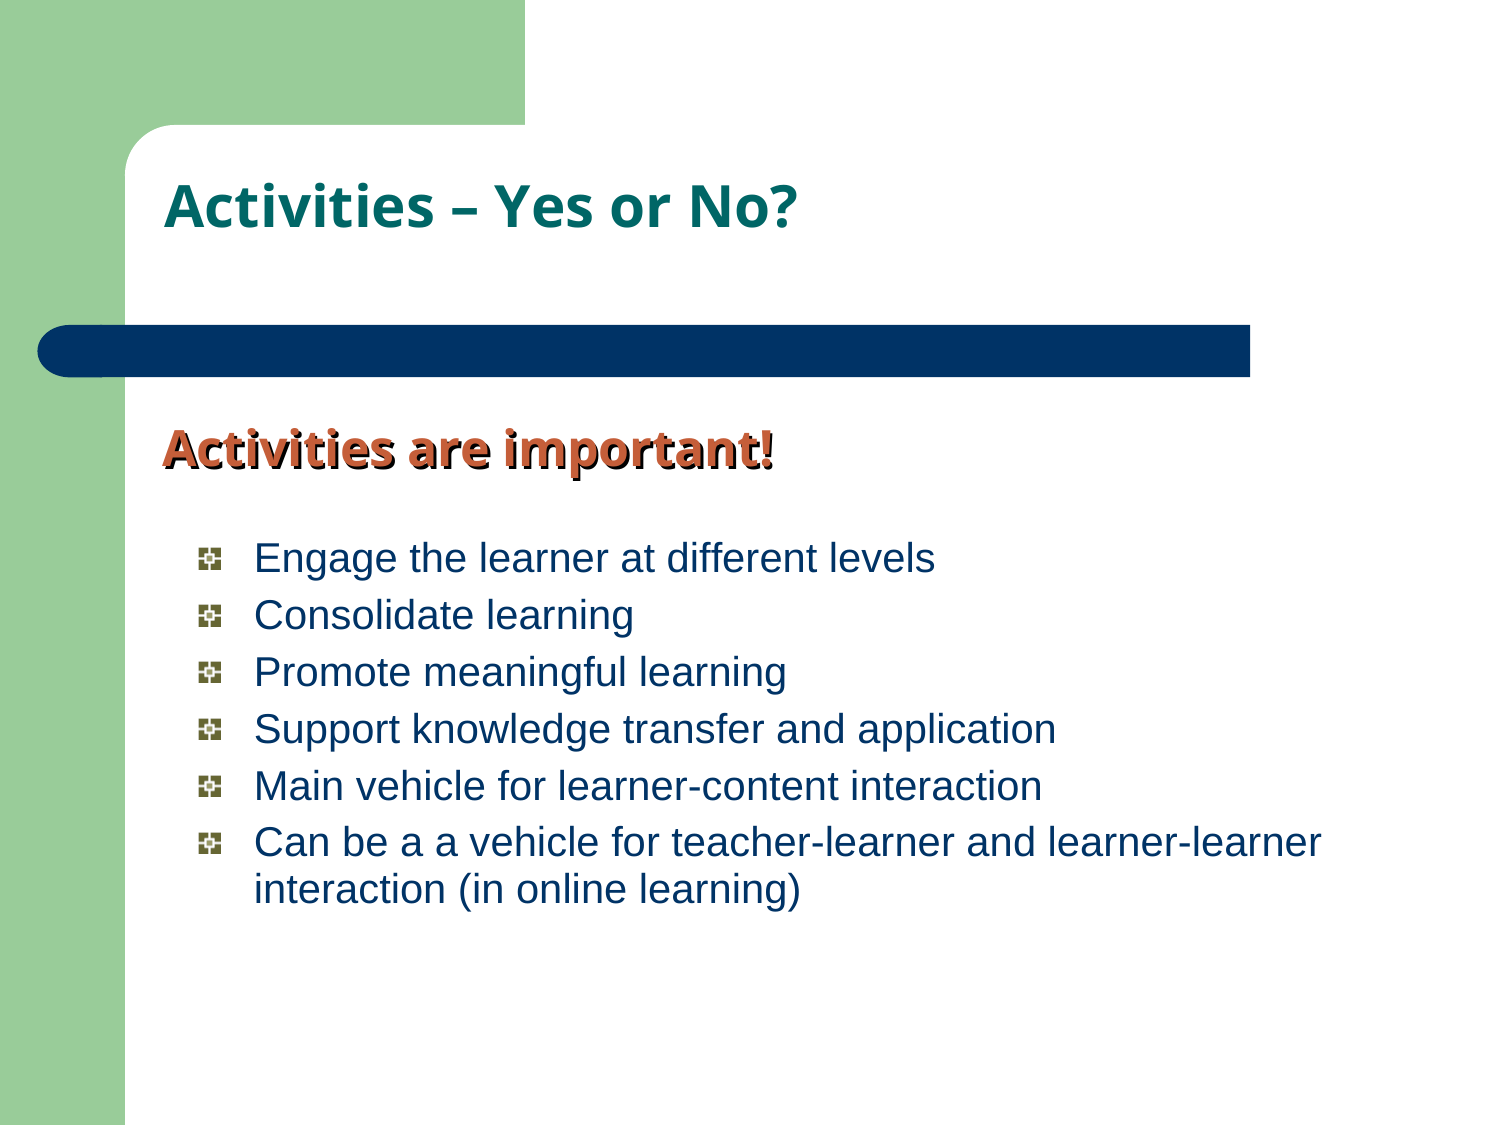

# Activities – Yes or No?
Activities are important!
Engage the learner at different levels
Consolidate learning
Promote meaningful learning
Support knowledge transfer and application
Main vehicle for learner-content interaction
Can be a a vehicle for teacher-learner and learner-learner interaction (in online learning)